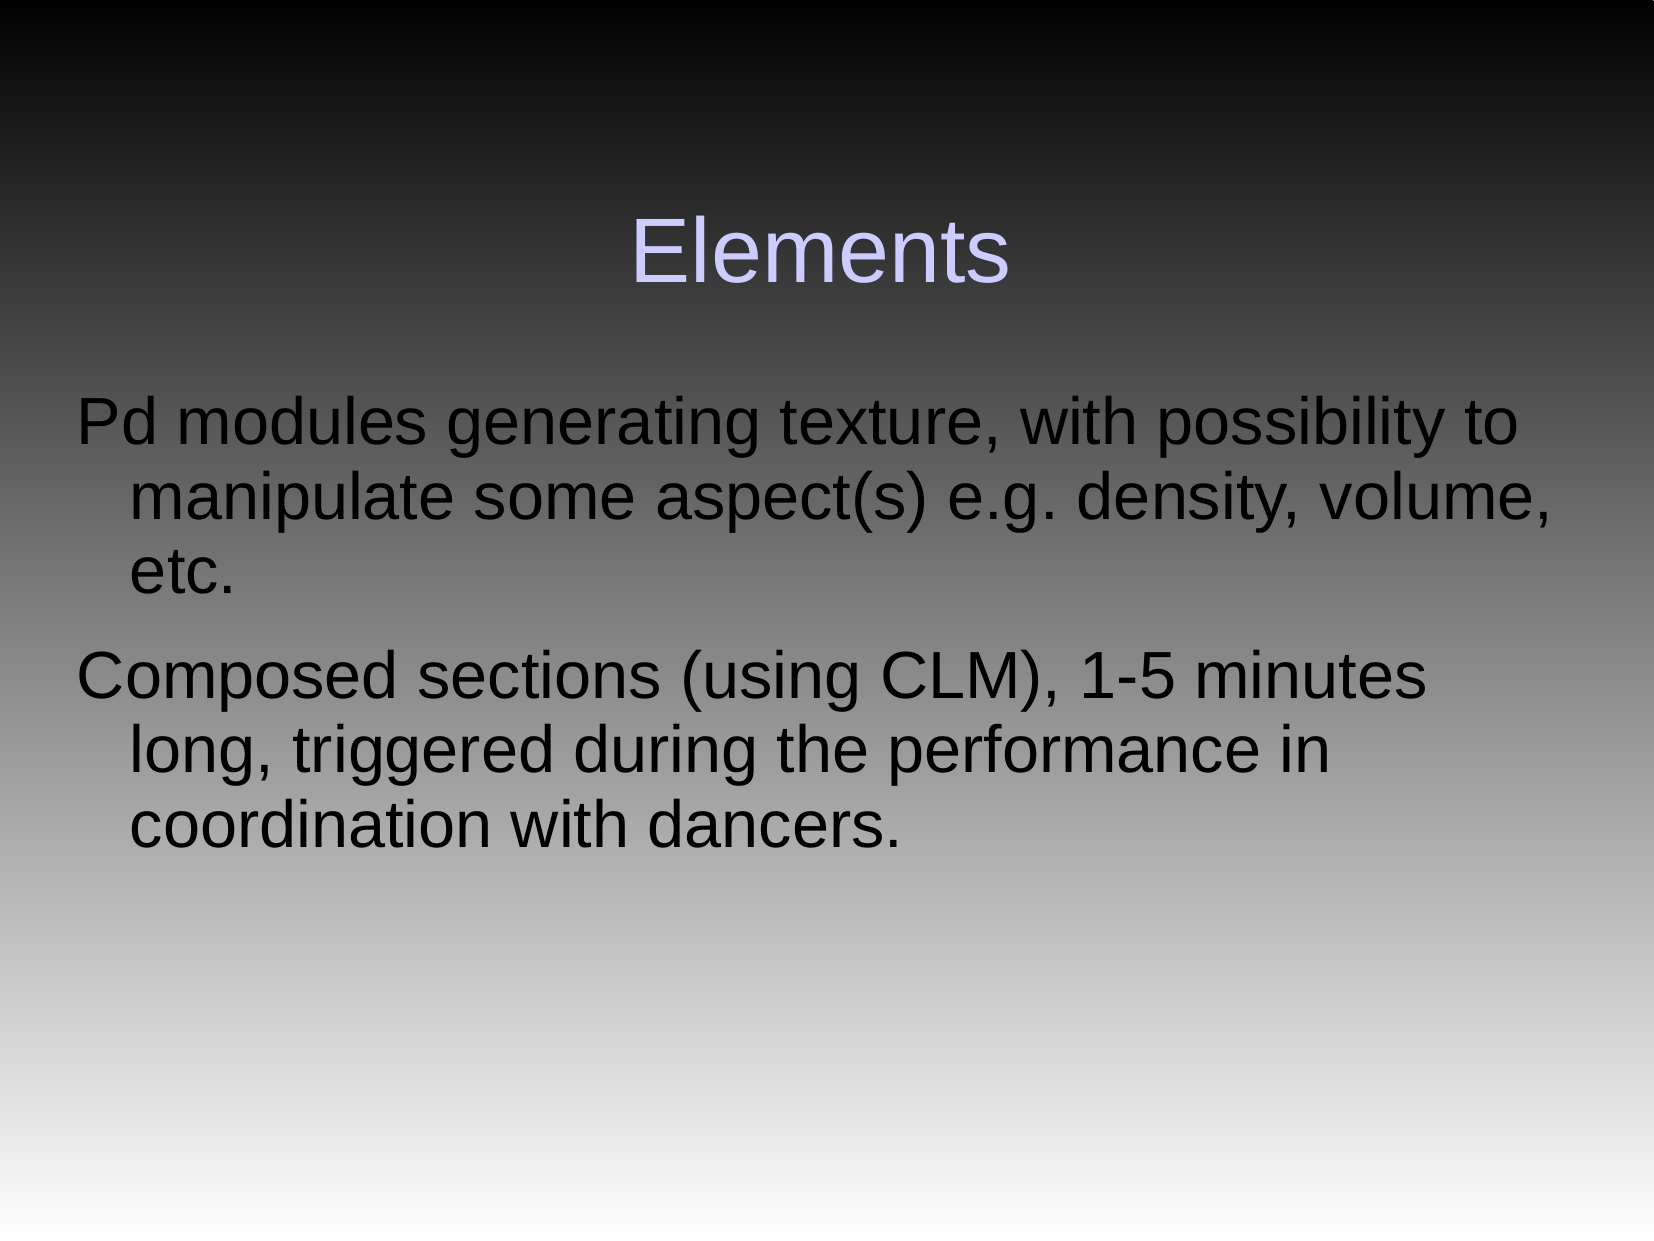

# Elements
Pd modules generating texture, with possibility to manipulate some aspect(s) e.g. density, volume, etc.
Composed sections (using CLM), 1-5 minutes long, triggered during the performance in coordination with dancers.